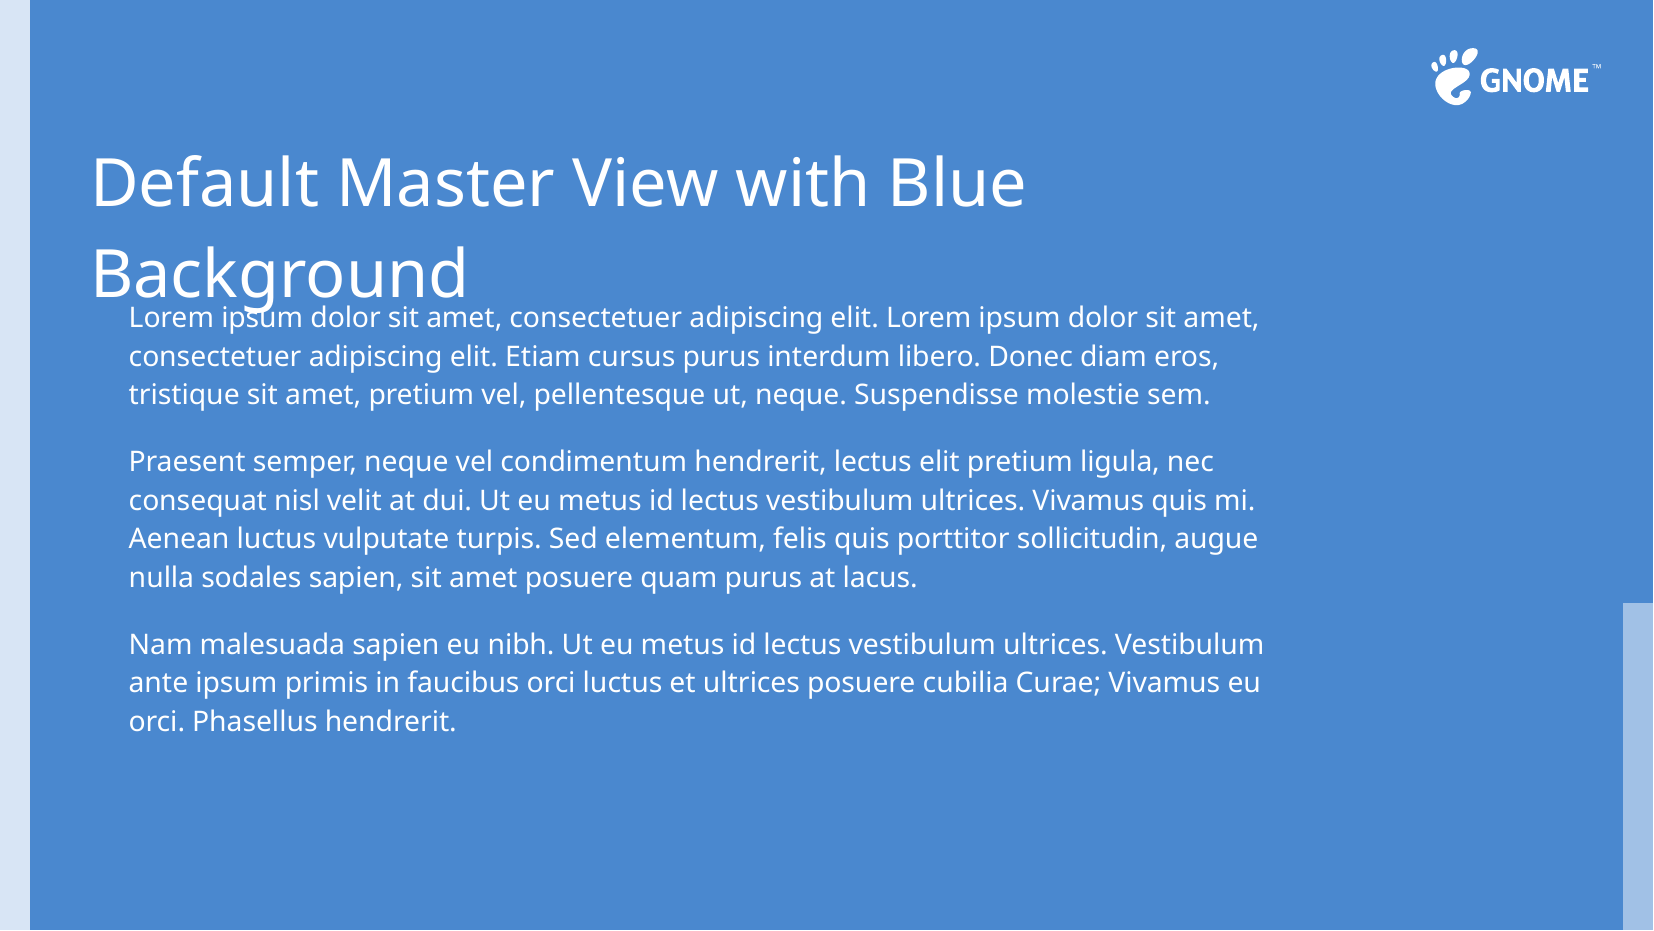

Default Master View with Blue Background
# Lorem ipsum dolor sit amet, consectetuer adipiscing elit. Lorem ipsum dolor sit amet, consectetuer adipiscing elit. Etiam cursus purus interdum libero. Donec diam eros, tristique sit amet, pretium vel, pellentesque ut, neque. Suspendisse molestie sem.
Praesent semper, neque vel condimentum hendrerit, lectus elit pretium ligula, nec consequat nisl velit at dui. Ut eu metus id lectus vestibulum ultrices. Vivamus quis mi. Aenean luctus vulputate turpis. Sed elementum, felis quis porttitor sollicitudin, augue nulla sodales sapien, sit amet posuere quam purus at lacus.
Nam malesuada sapien eu nibh. Ut eu metus id lectus vestibulum ultrices. Vestibulum ante ipsum primis in faucibus orci luctus et ultrices posuere cubilia Curae; Vivamus eu orci. Phasellus hendrerit.